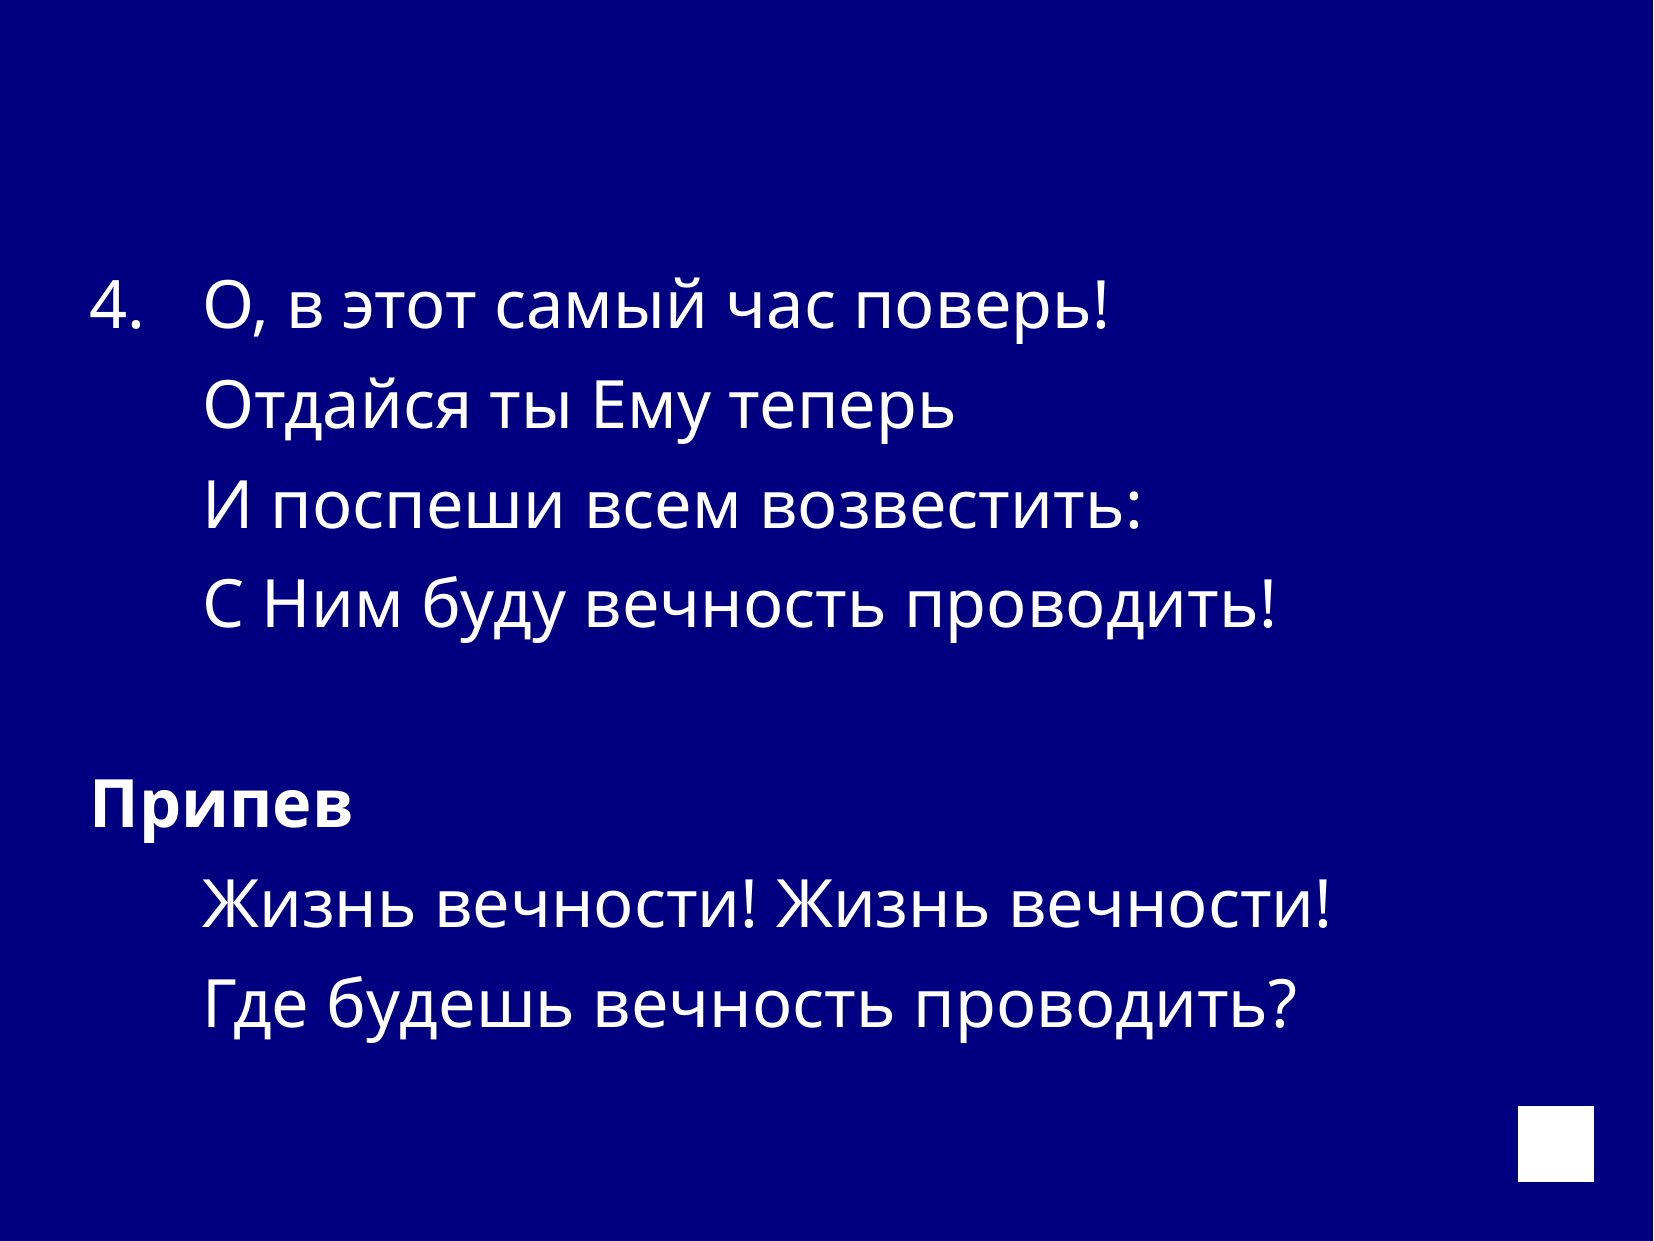

4.	О, в этот самый час поверь!
	Отдайся ты Ему теперь
	И поспеши всем возвестить:
	С Ним буду вечность проводить!
Припев
	Жизнь вечности! Жизнь вечности!
	Где будешь вечность проводить?